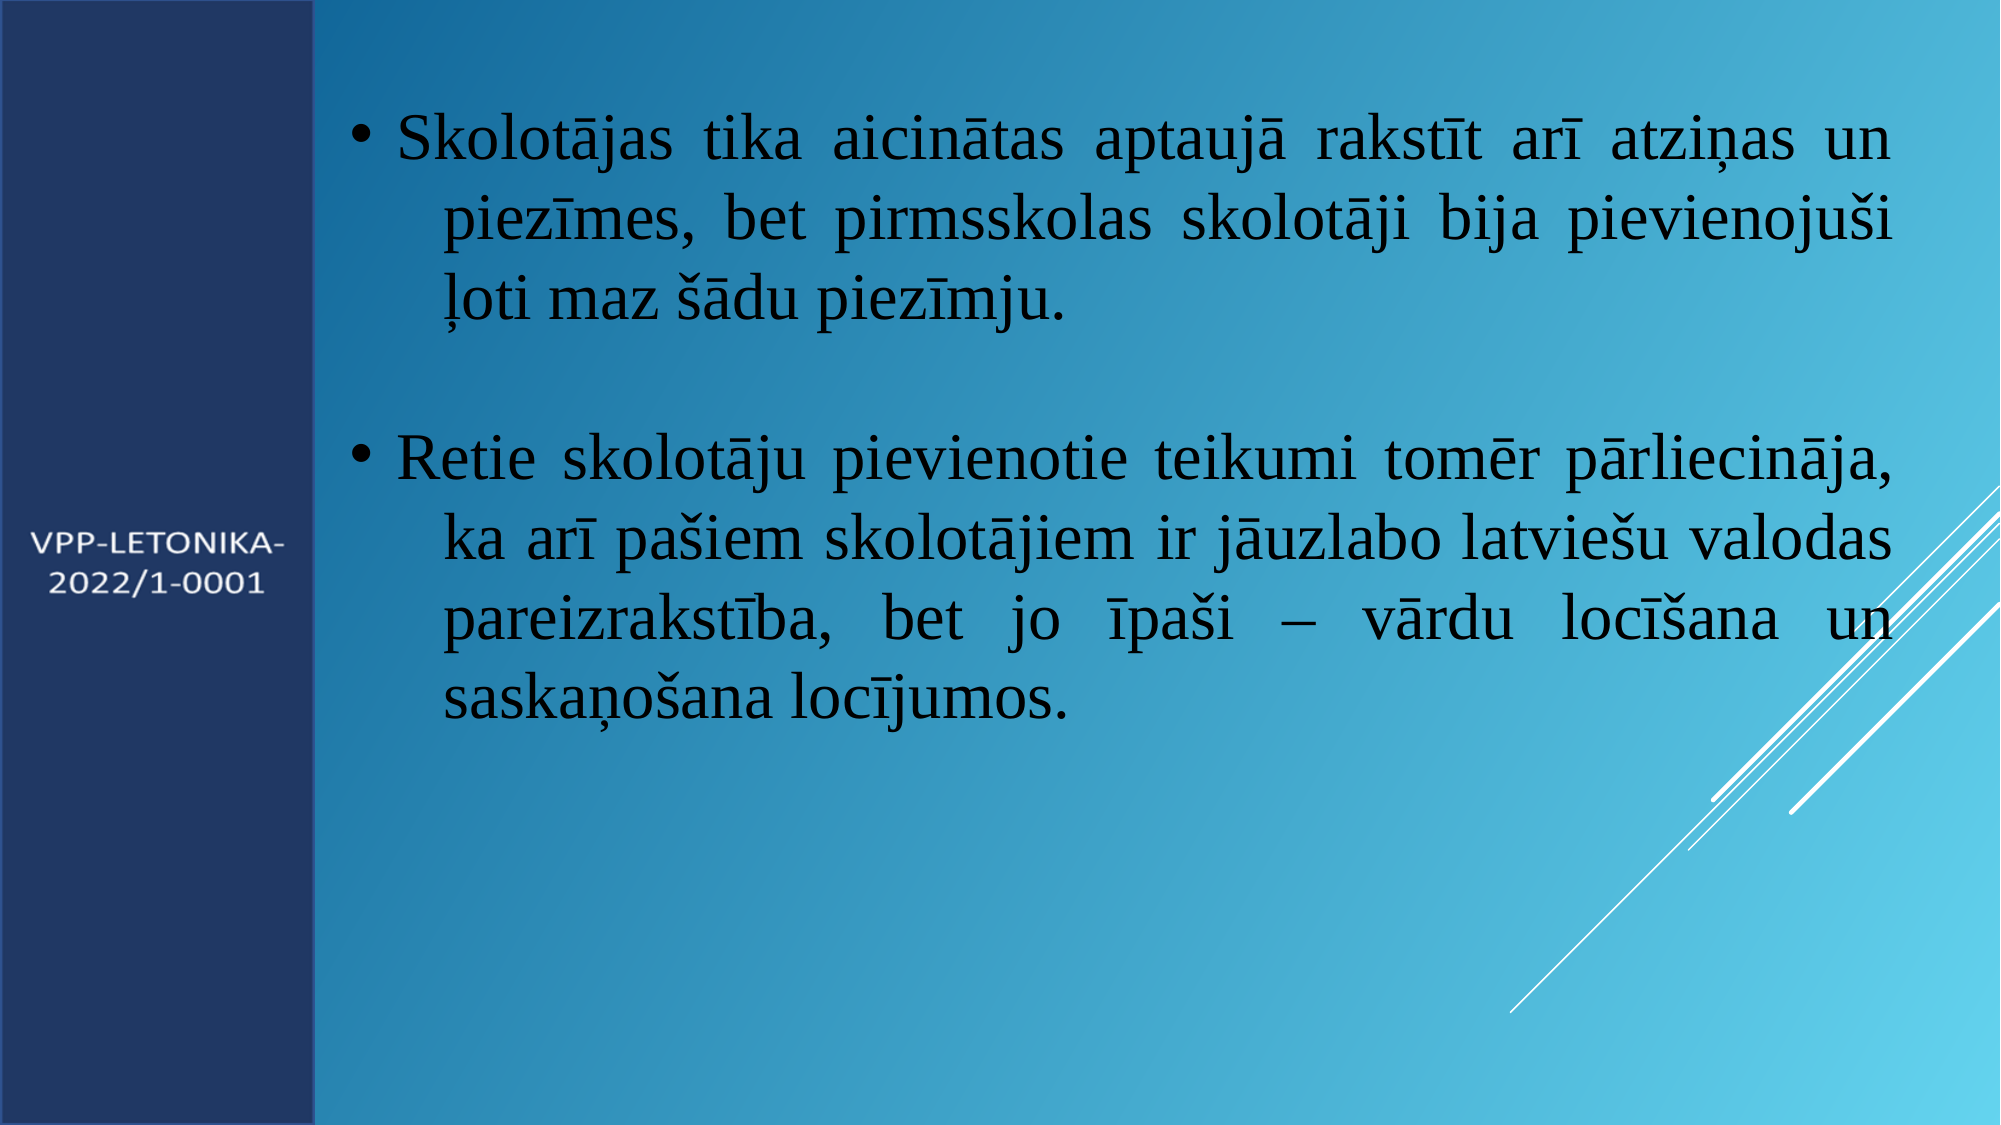

Skolotājas tika aicinātas aptaujā rakstīt arī atziņas un piezīmes, bet pirmsskolas skolotāji bija pievienojuši ļoti maz šādu piezīmju.
Retie skolotāju pievienotie teikumi tomēr pārliecināja, ka arī pašiem skolotājiem ir jāuzlabo latviešu valodas pareizrakstība, bet jo īpaši – vārdu locīšana un saskaņošana locījumos.